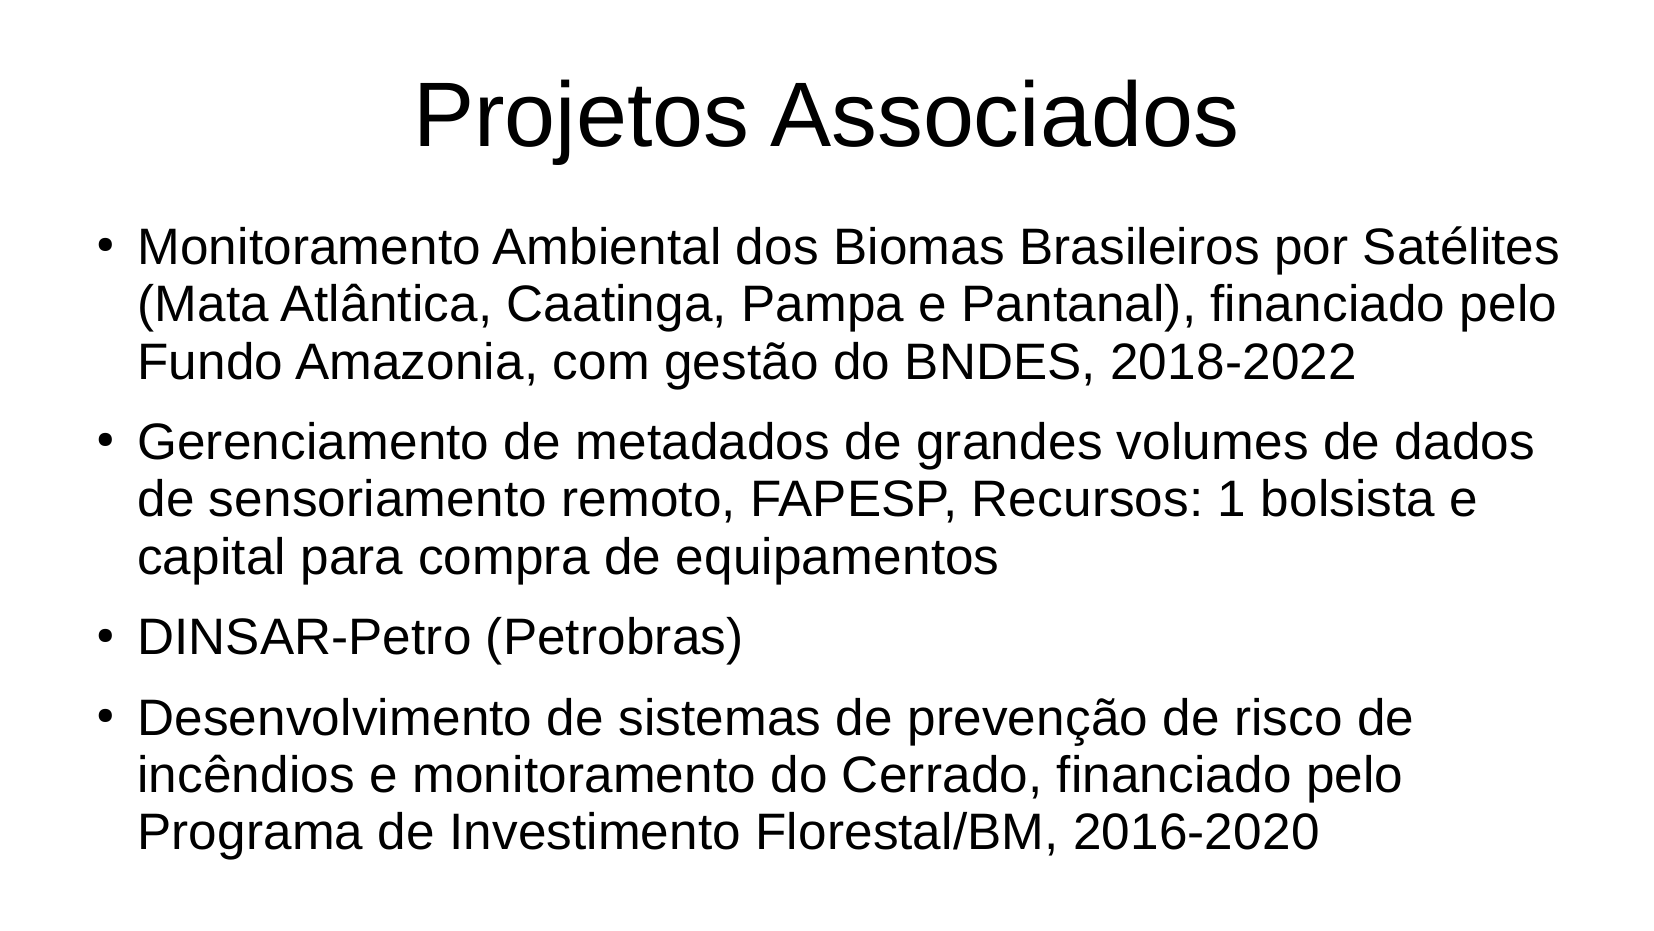

# Projetos Associados
Monitoramento Ambiental dos Biomas Brasileiros por Satélites (Mata Atlântica, Caatinga, Pampa e Pantanal), financiado pelo Fundo Amazonia, com gestão do BNDES, 2018-2022
Gerenciamento de metadados de grandes volumes de dados de sensoriamento remoto, FAPESP, Recursos: 1 bolsista e capital para compra de equipamentos
DINSAR-Petro (Petrobras)
Desenvolvimento de sistemas de prevenção de risco de incêndios e monitoramento do Cerrado, financiado pelo Programa de Investimento Florestal/BM, 2016-2020